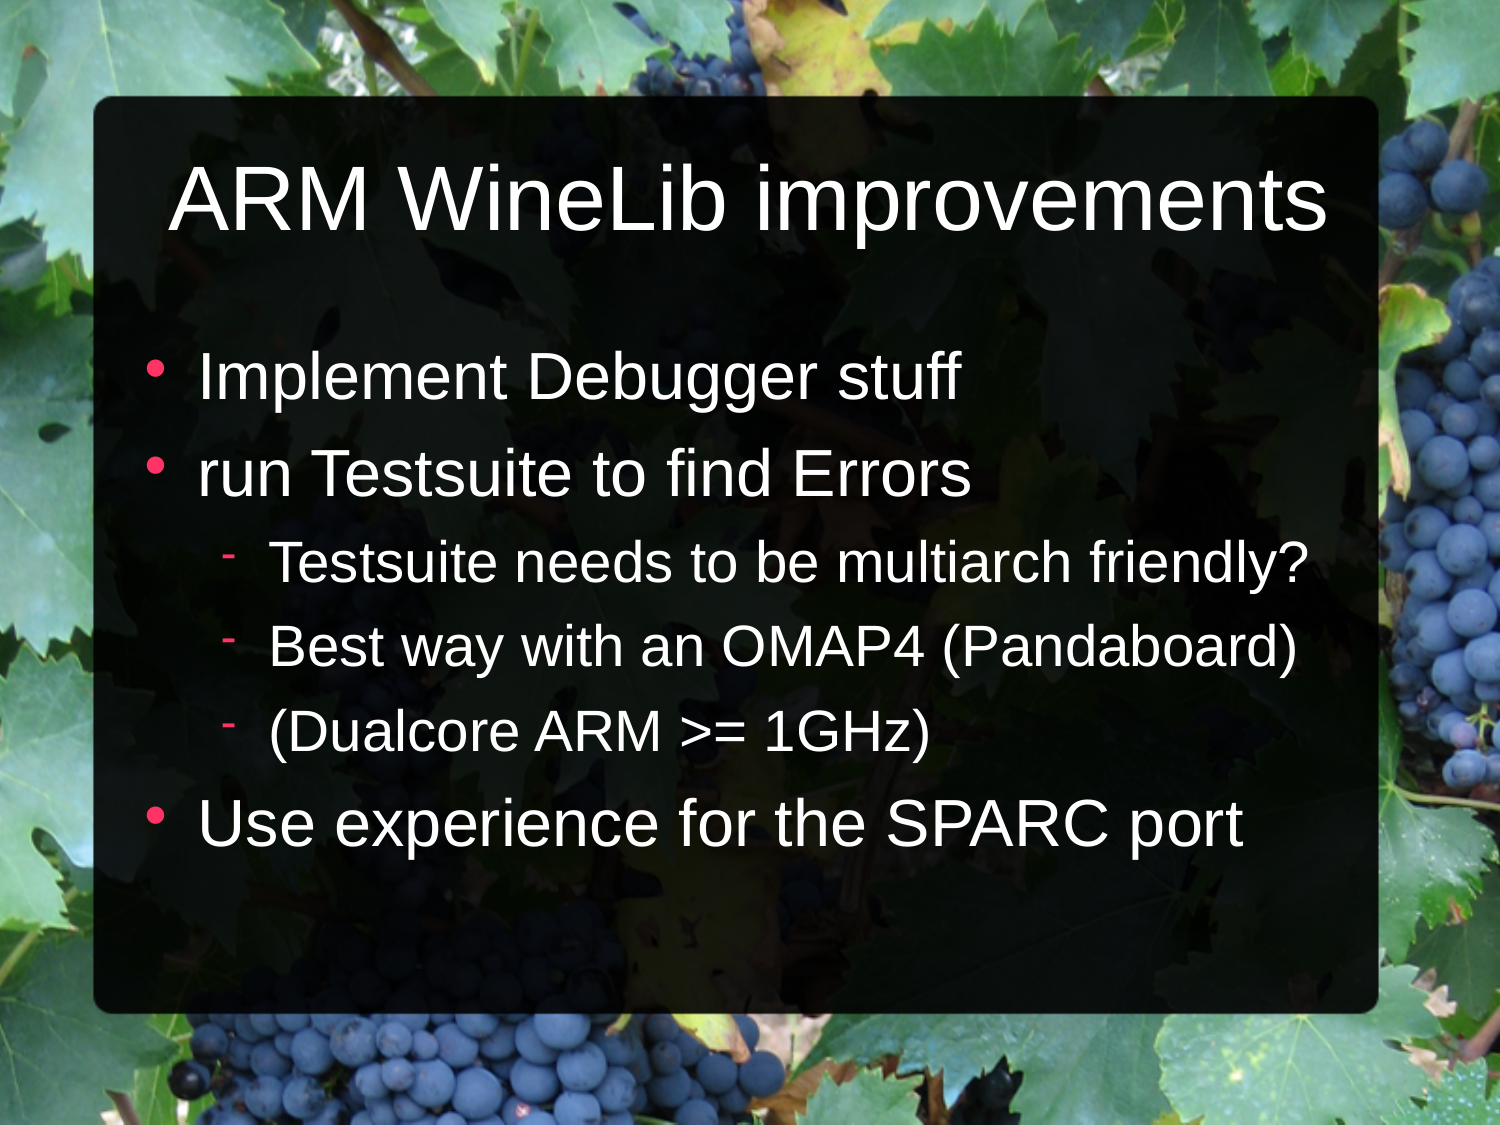

# ARM WineLib improvements
Implement Debugger stuff
run Testsuite to find Errors
Testsuite needs to be multiarch friendly?
Best way with an OMAP4 (Pandaboard)
(Dualcore ARM >= 1GHz)
Use experience for the SPARC port